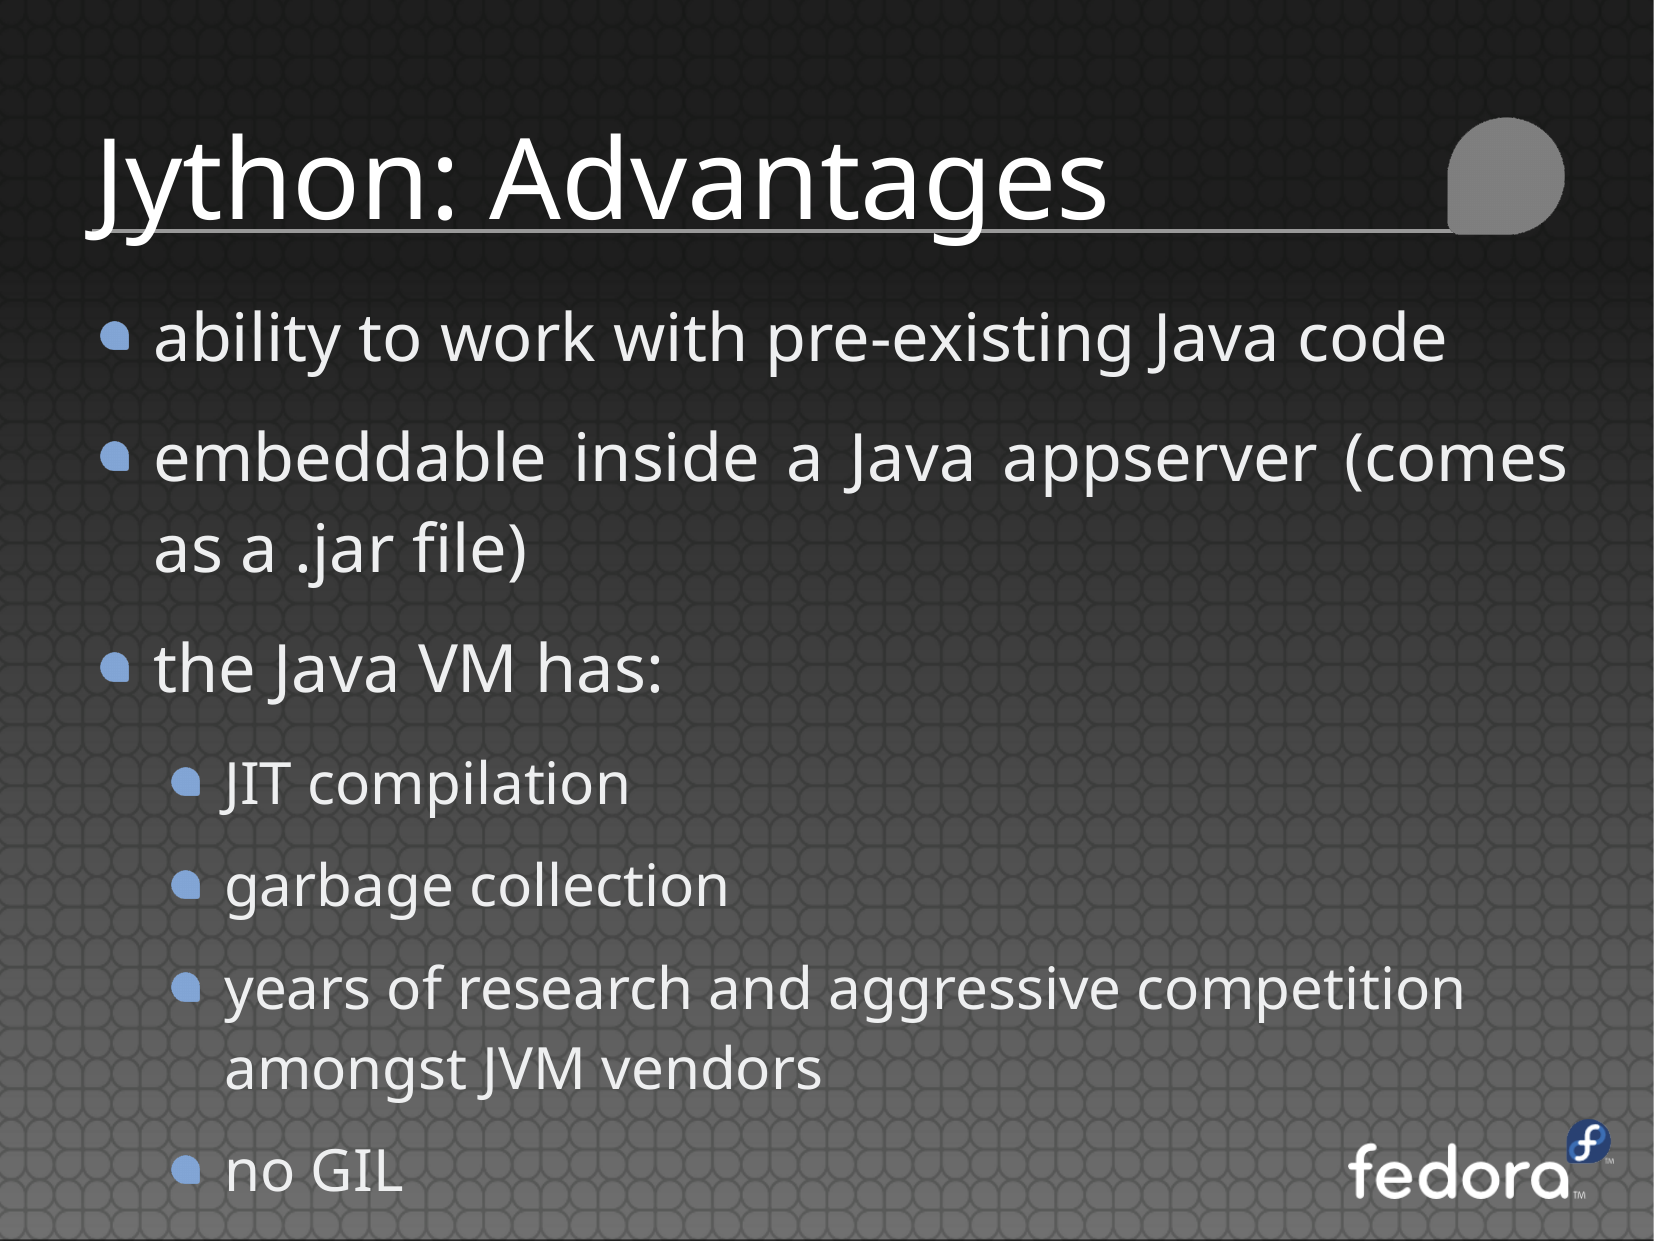

Jython: Advantages
# ability to work with pre-existing Java code
embeddable inside a Java appserver (comes as a .jar file)
the Java VM has:
JIT compilation
garbage collection
years of research and aggressive competition amongst JVM vendors
no GIL